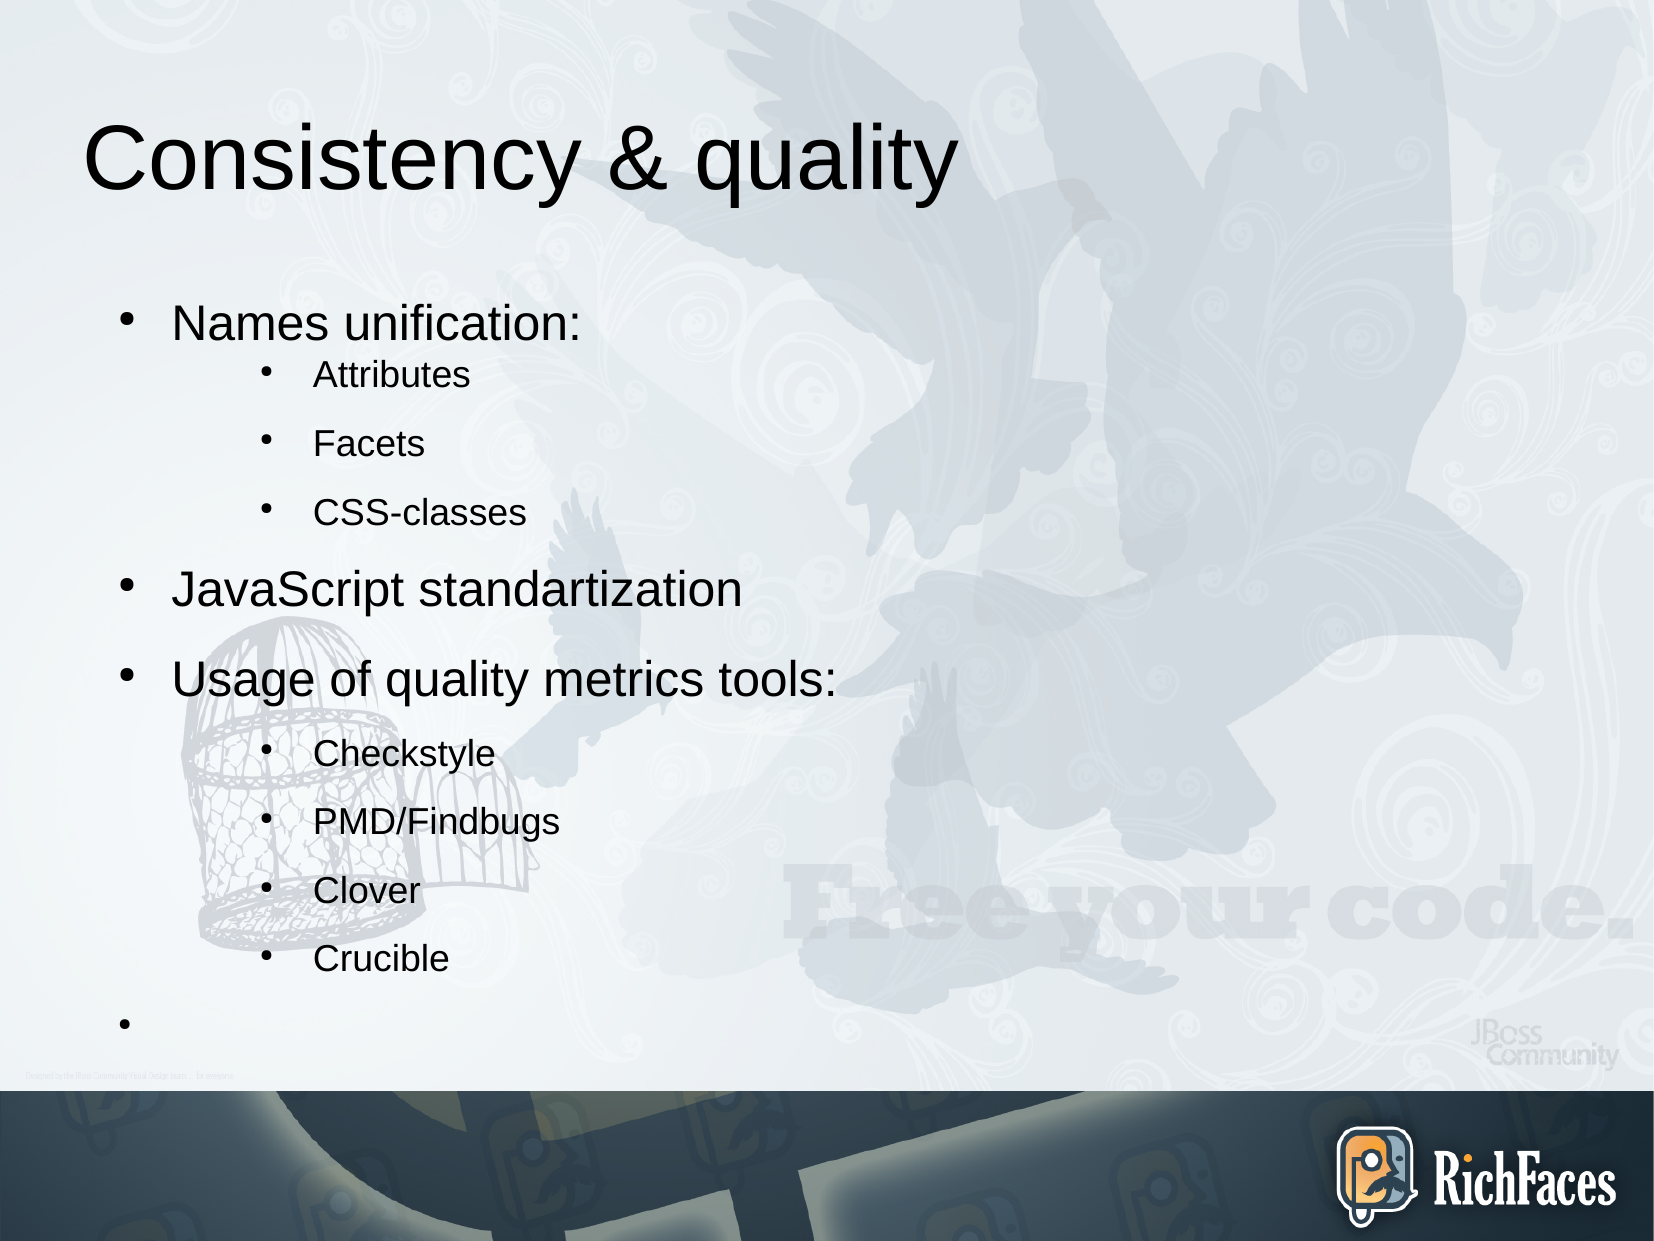

# Consistency & quality
Names unification:
Attributes
Facets
CSS-classes
JavaScript standartization
Usage of quality metrics tools:
Checkstyle
PMD/Findbugs
Clover
Crucible